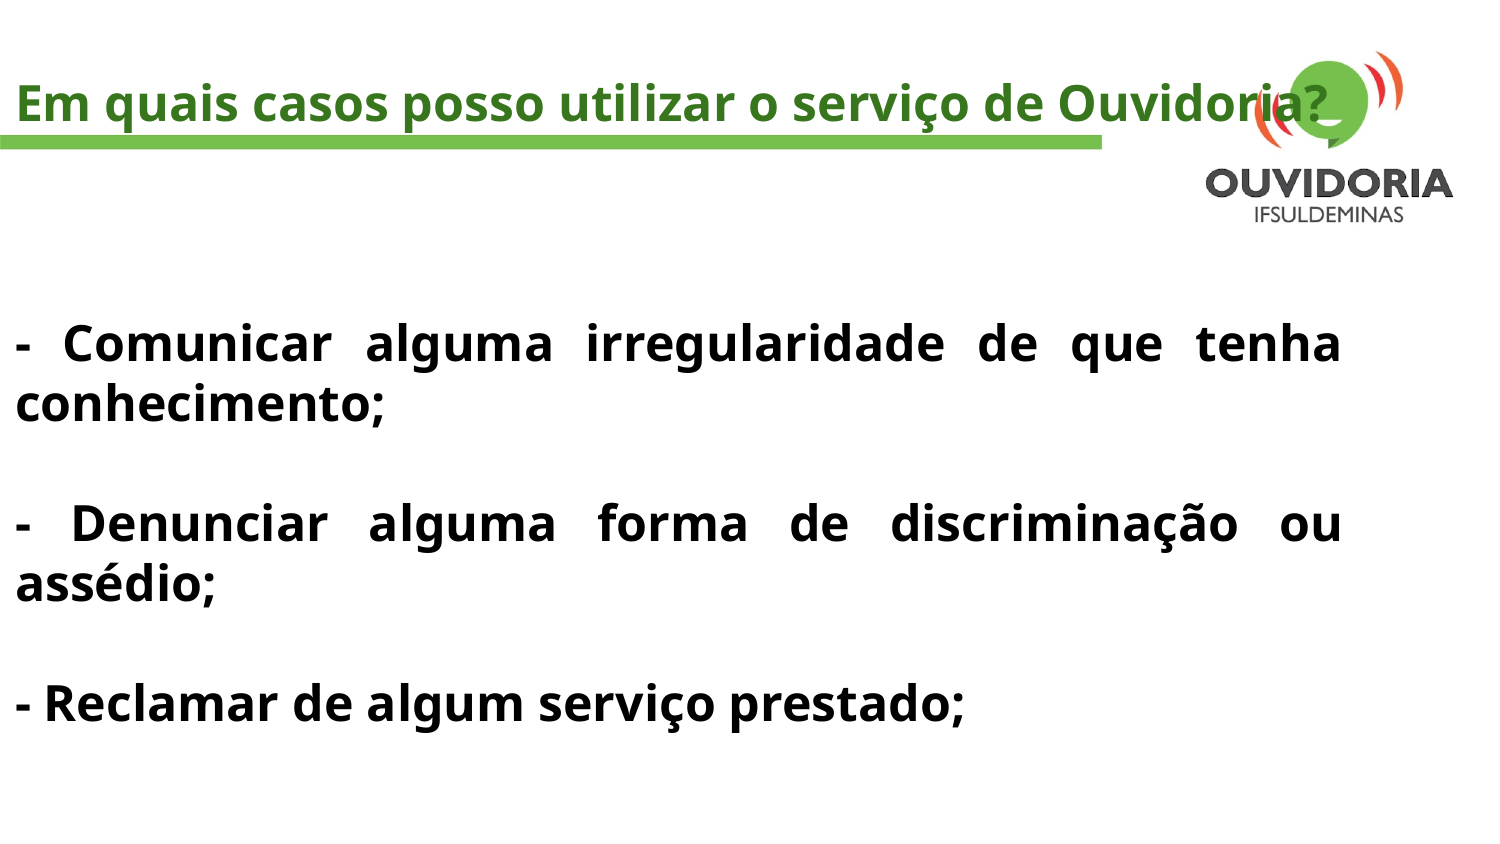

Em quais casos posso utilizar o serviço de Ouvidoria?
- Comunicar alguma irregularidade de que tenha conhecimento;
- Denunciar alguma forma de discriminação ou assédio;
- Reclamar de algum serviço prestado;
#